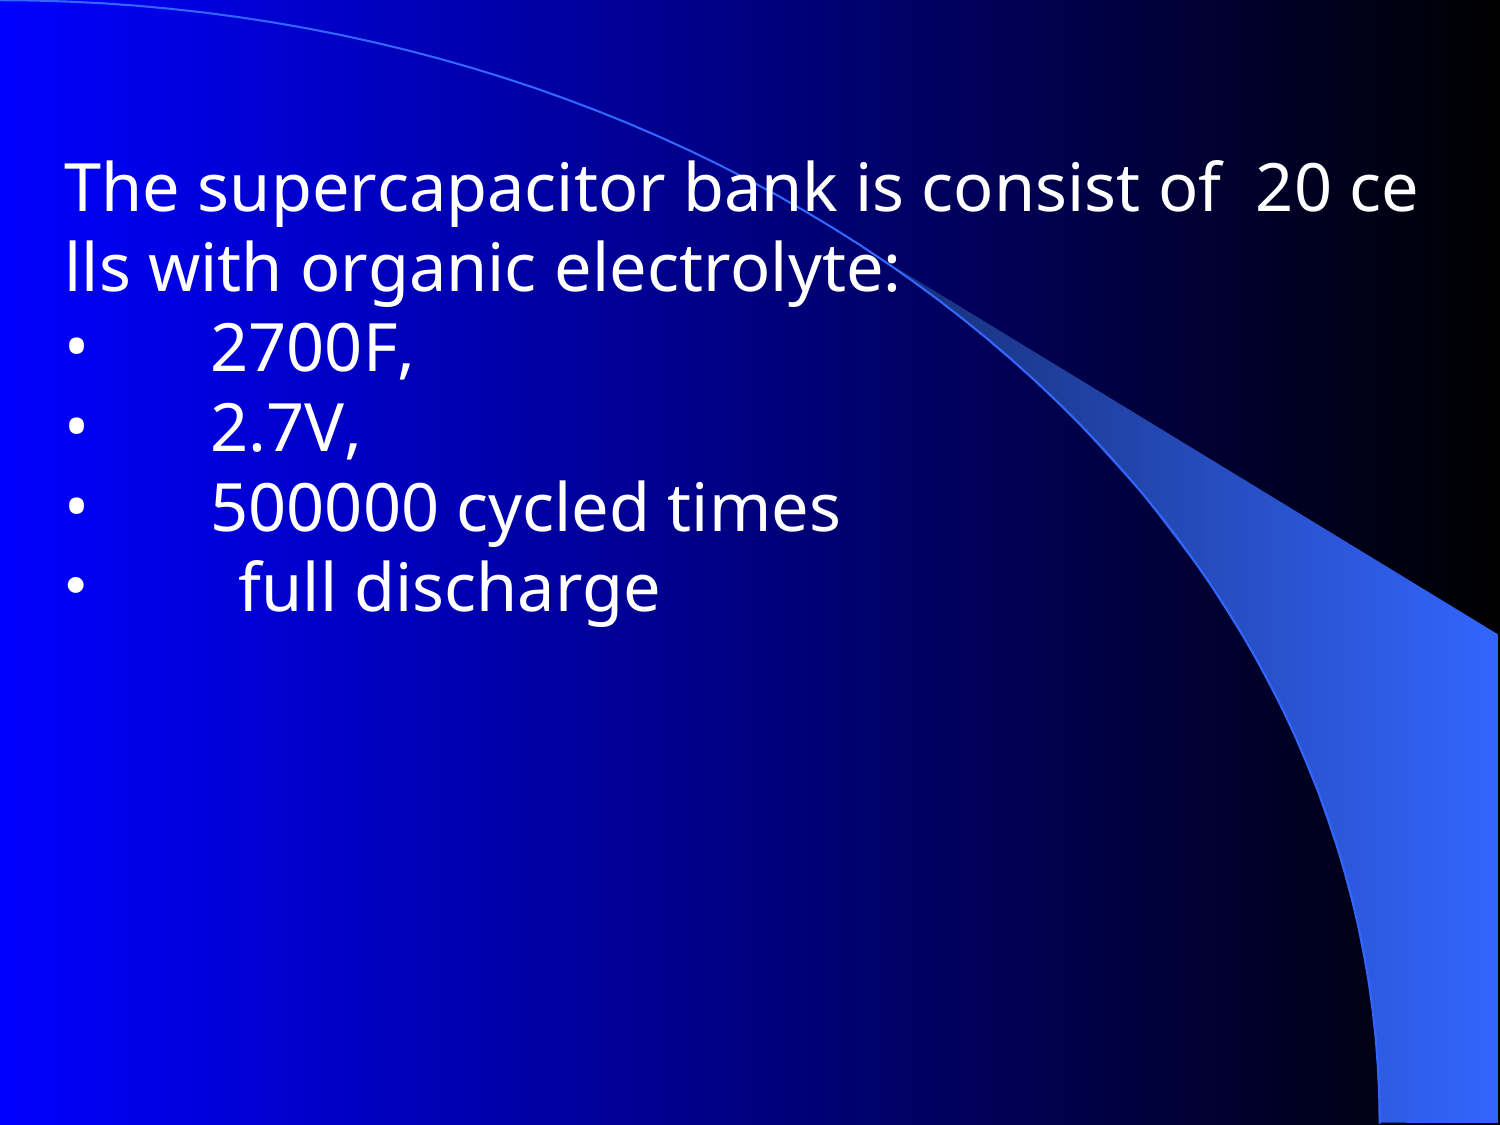

The supercapacitor bank is consist of 20 cells with organic electrolyte:
 2700F,
 2.7V,
 500000 cycled times
 full discharge